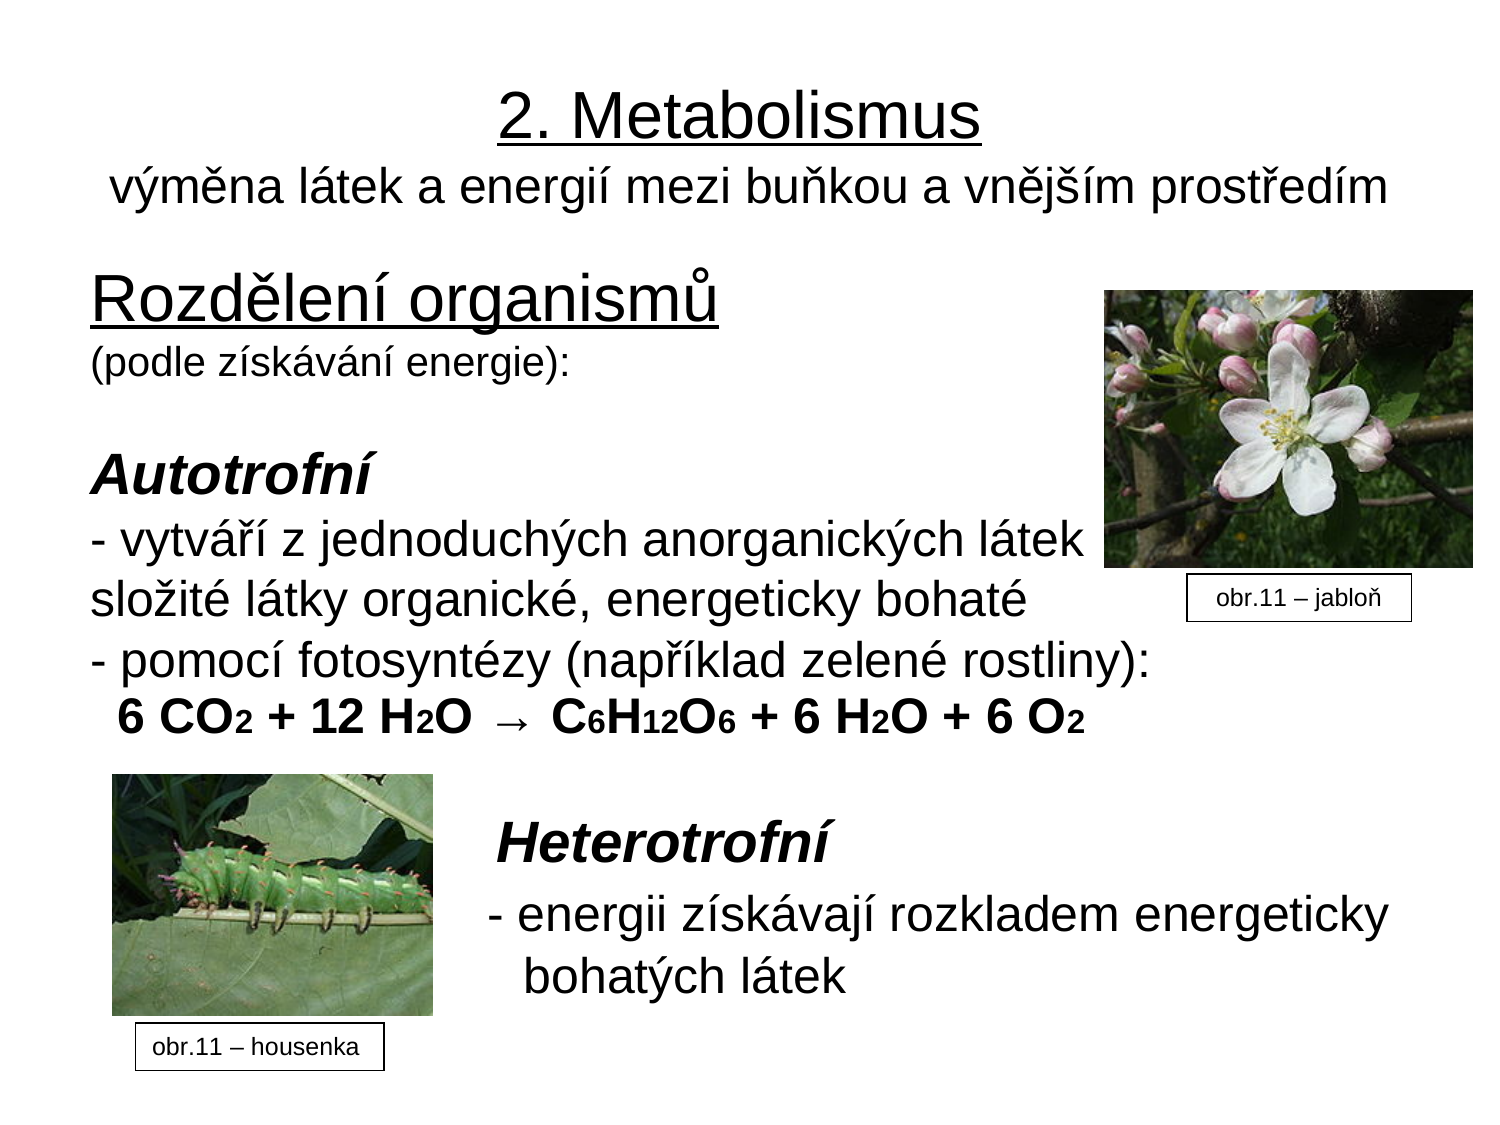

# 2. Metabolismus výměna látek a energií mezi buňkou a vnějším prostředím
Rozdělení organismů
(podle získávání energie):
Autotrofní
- vytváří z jednoduchých anorganických látek
složité látky organické, energeticky bohaté
- pomocí fotosyntézy (například zelené rostliny):
 6 CO2 + 12 H2O → C6H12O6 + 6 H2O + 6 O2
 Heterotrofní
	 - energii získávají rozkladem energeticky
	 bohatých látek
obr.11 – jabloň
obr.11 – housenka